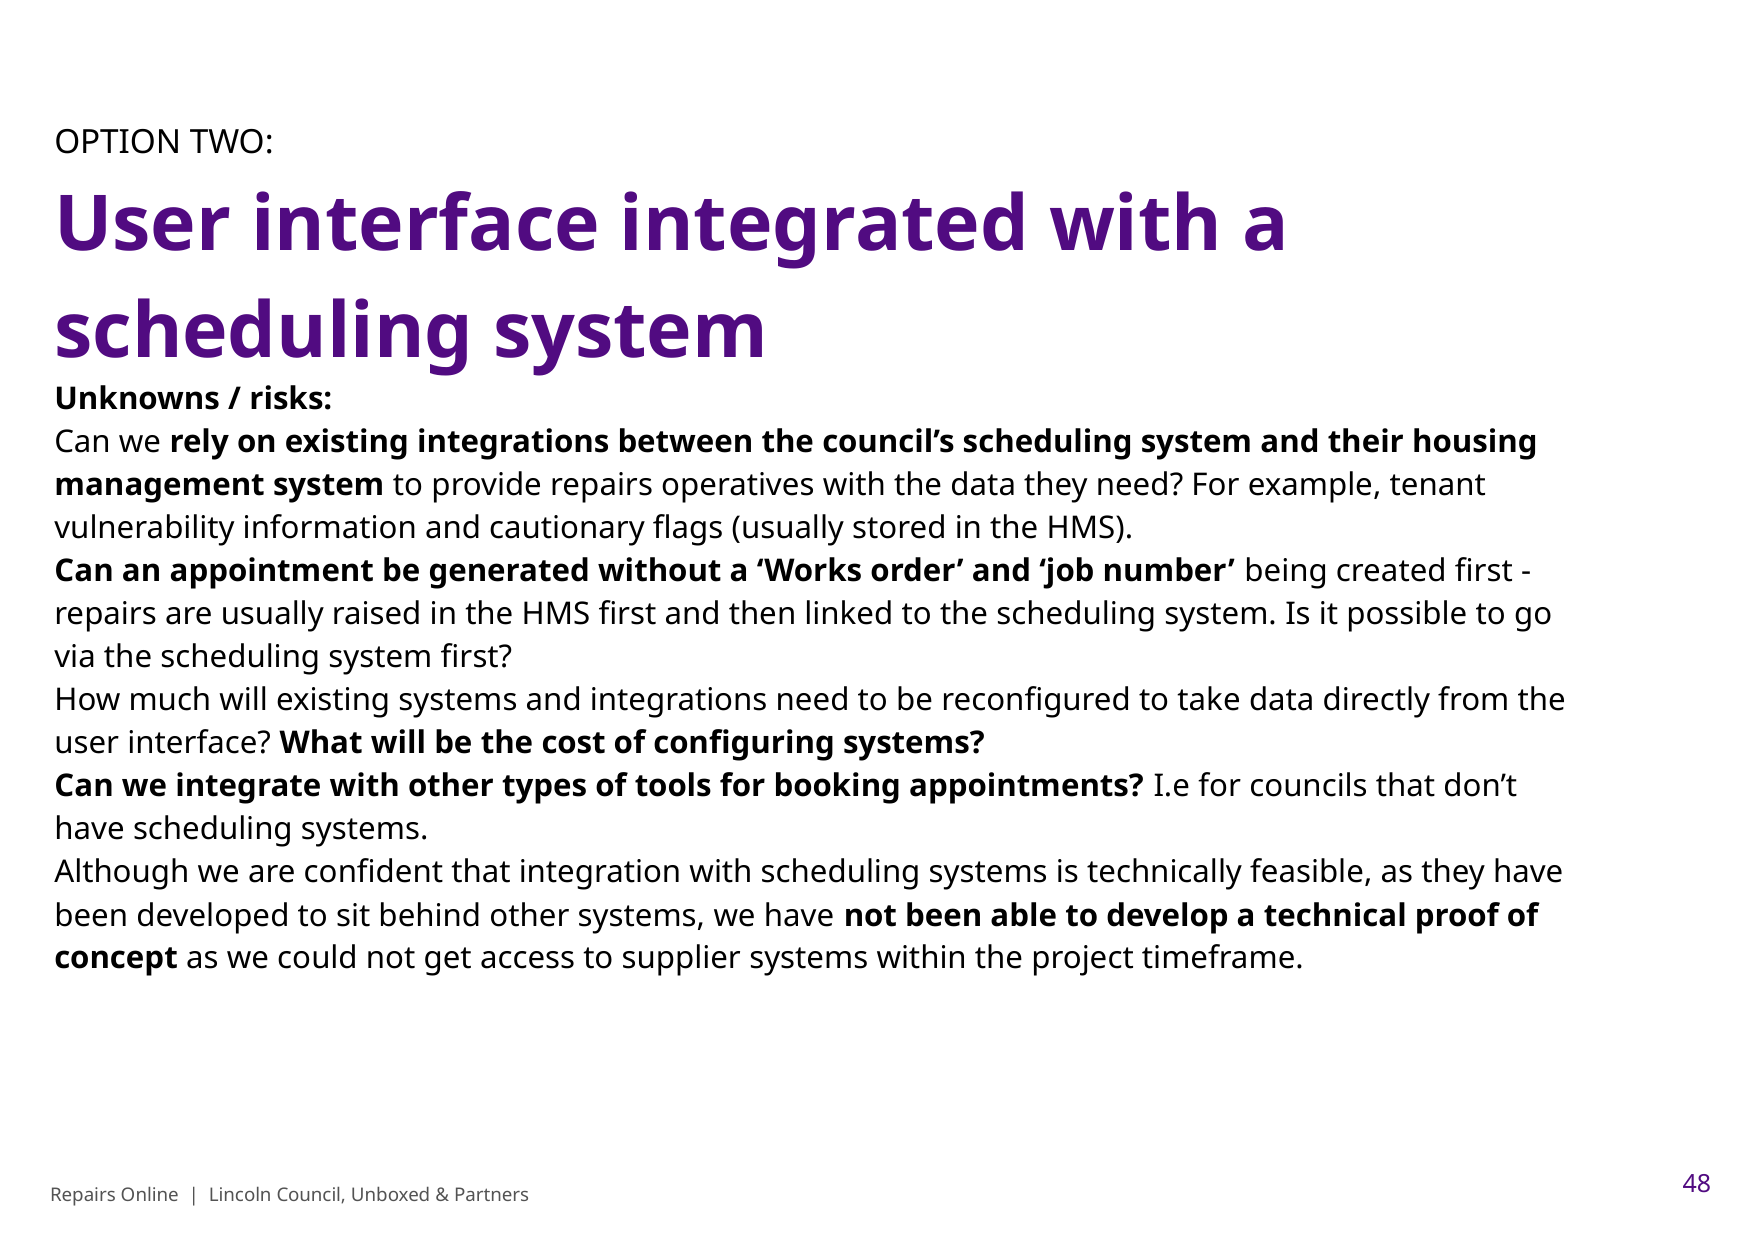

# OPTION TWO: User interface integrated with a scheduling system Unknowns / risks: Can we rely on existing integrations between the council’s scheduling system and their housing management system to provide repairs operatives with the data they need? For example, tenant vulnerability information and cautionary flags (usually stored in the HMS). Can an appointment be generated without a ‘Works order’ and ‘job number’ being created first - repairs are usually raised in the HMS first and then linked to the scheduling system. Is it possible to go via the scheduling system first? How much will existing systems and integrations need to be reconfigured to take data directly from the user interface? What will be the cost of configuring systems? Can we integrate with other types of tools for booking appointments? I.e for councils that don’t have scheduling systems. Although we are confident that integration with scheduling systems is technically feasible, as they have been developed to sit behind other systems, we have not been able to develop a technical proof of concept as we could not get access to supplier systems within the project timeframe.